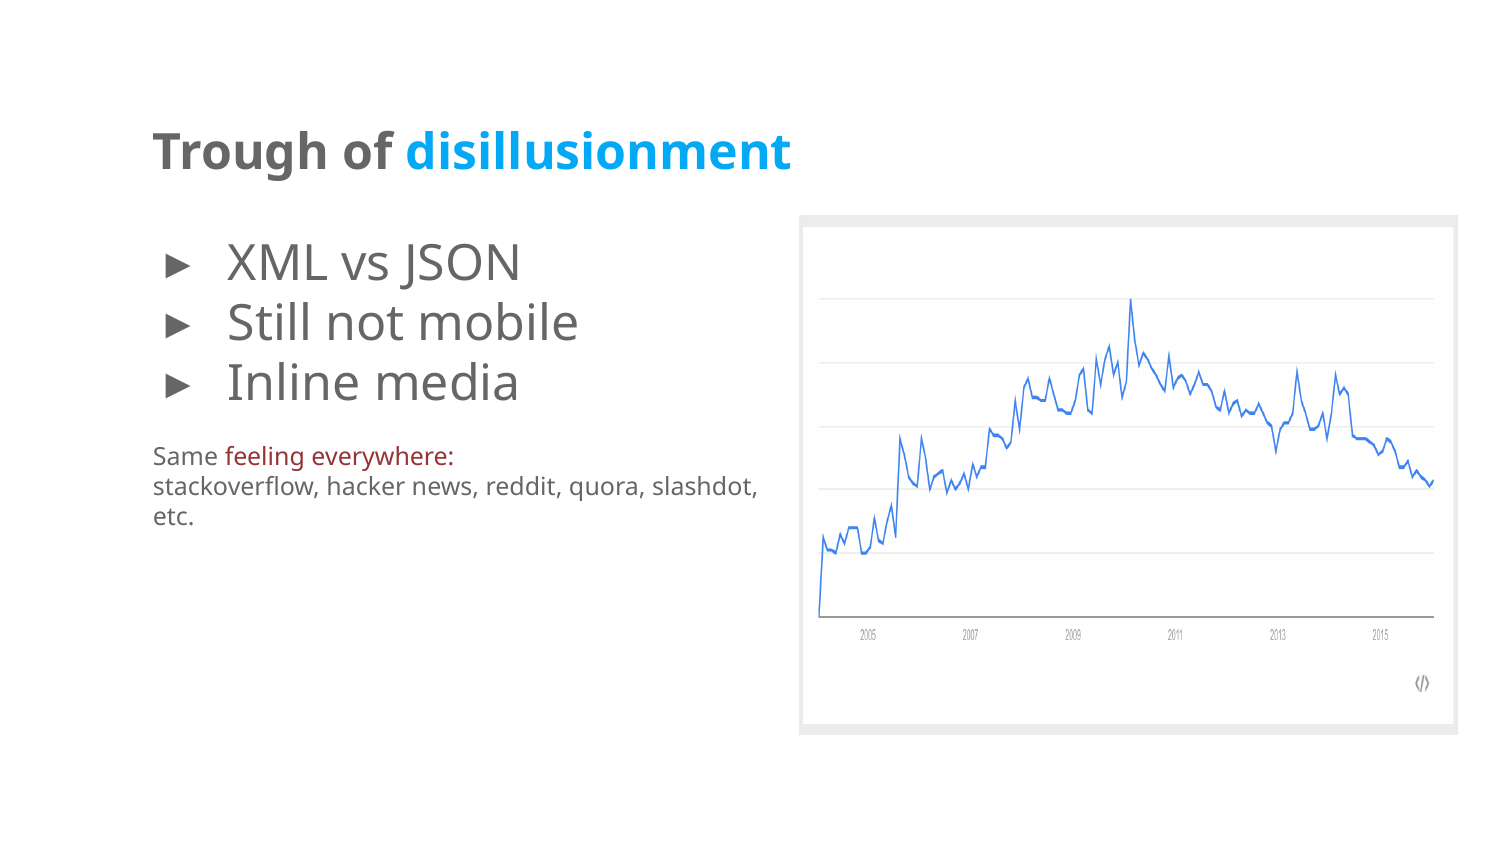

Trough of disillusionment
# XML vs JSON
Still not mobile
Inline media
Same feeling everywhere:
stackoverflow, hacker news, reddit, quora, slashdot, etc.